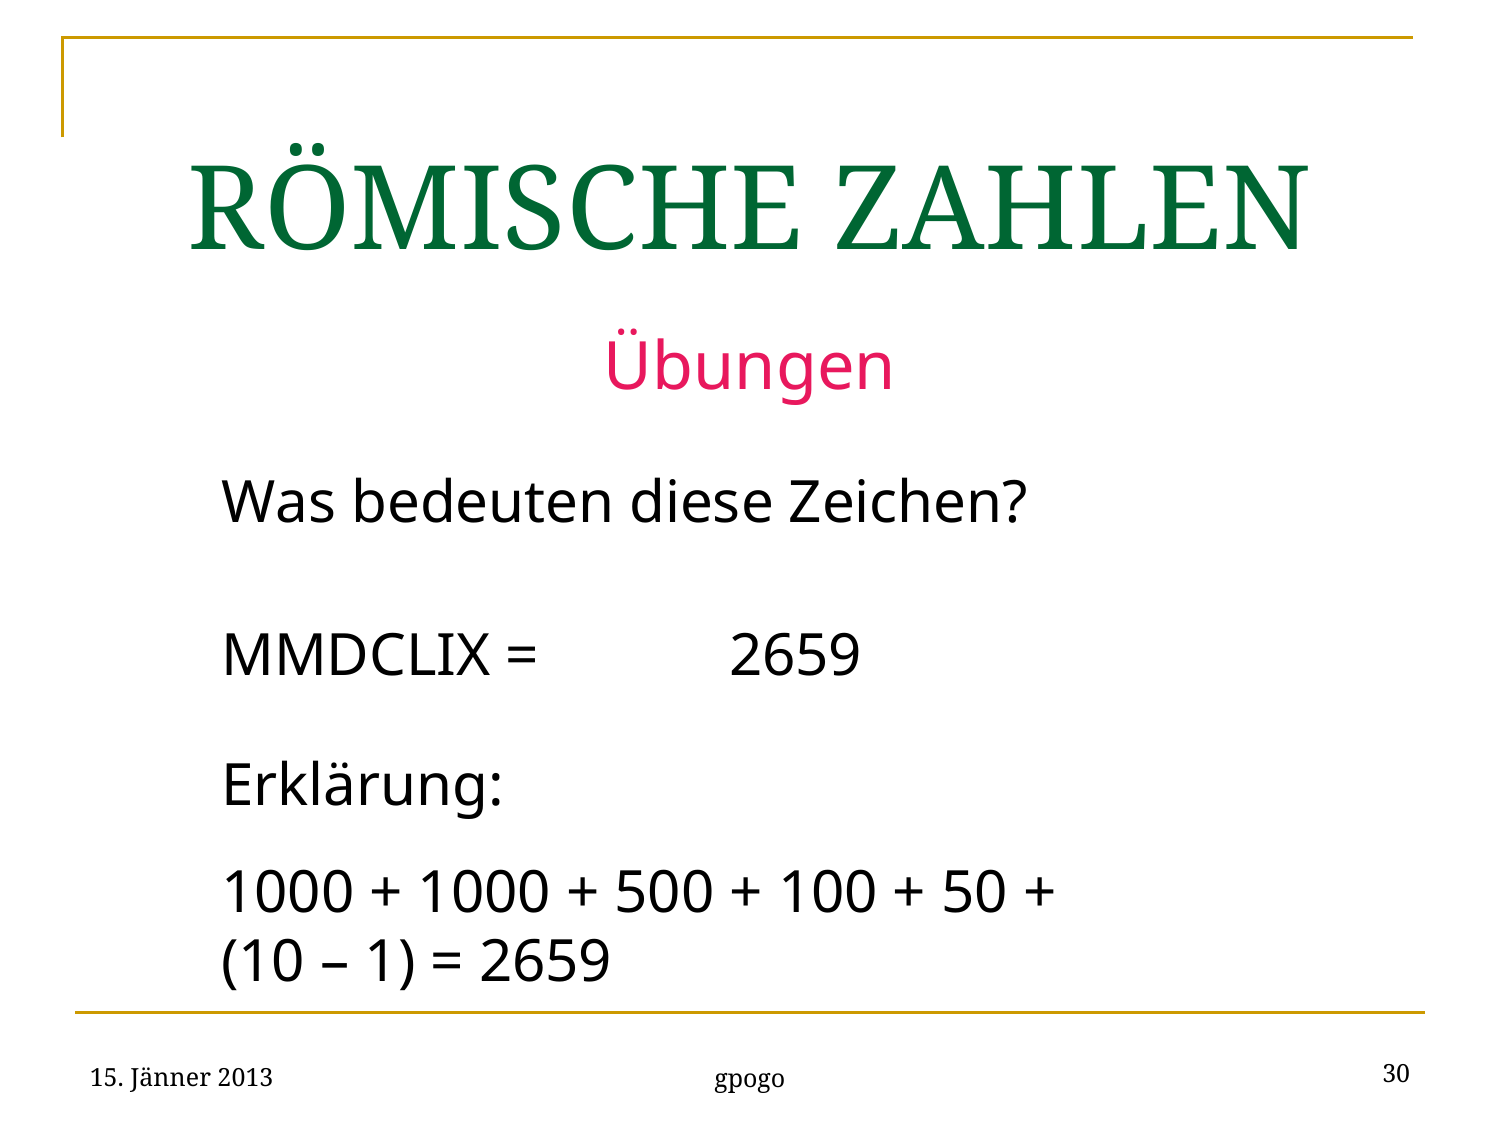

# RÖMISCHE ZAHLEN
Übungen
Was bedeuten diese Zeichen?
MMDCLIX =
2659
Erklärung:
1000 + 1000 + 500 + 100 + 50 +
(10 – 1) = 2659
15. Jänner 2013
gpogo